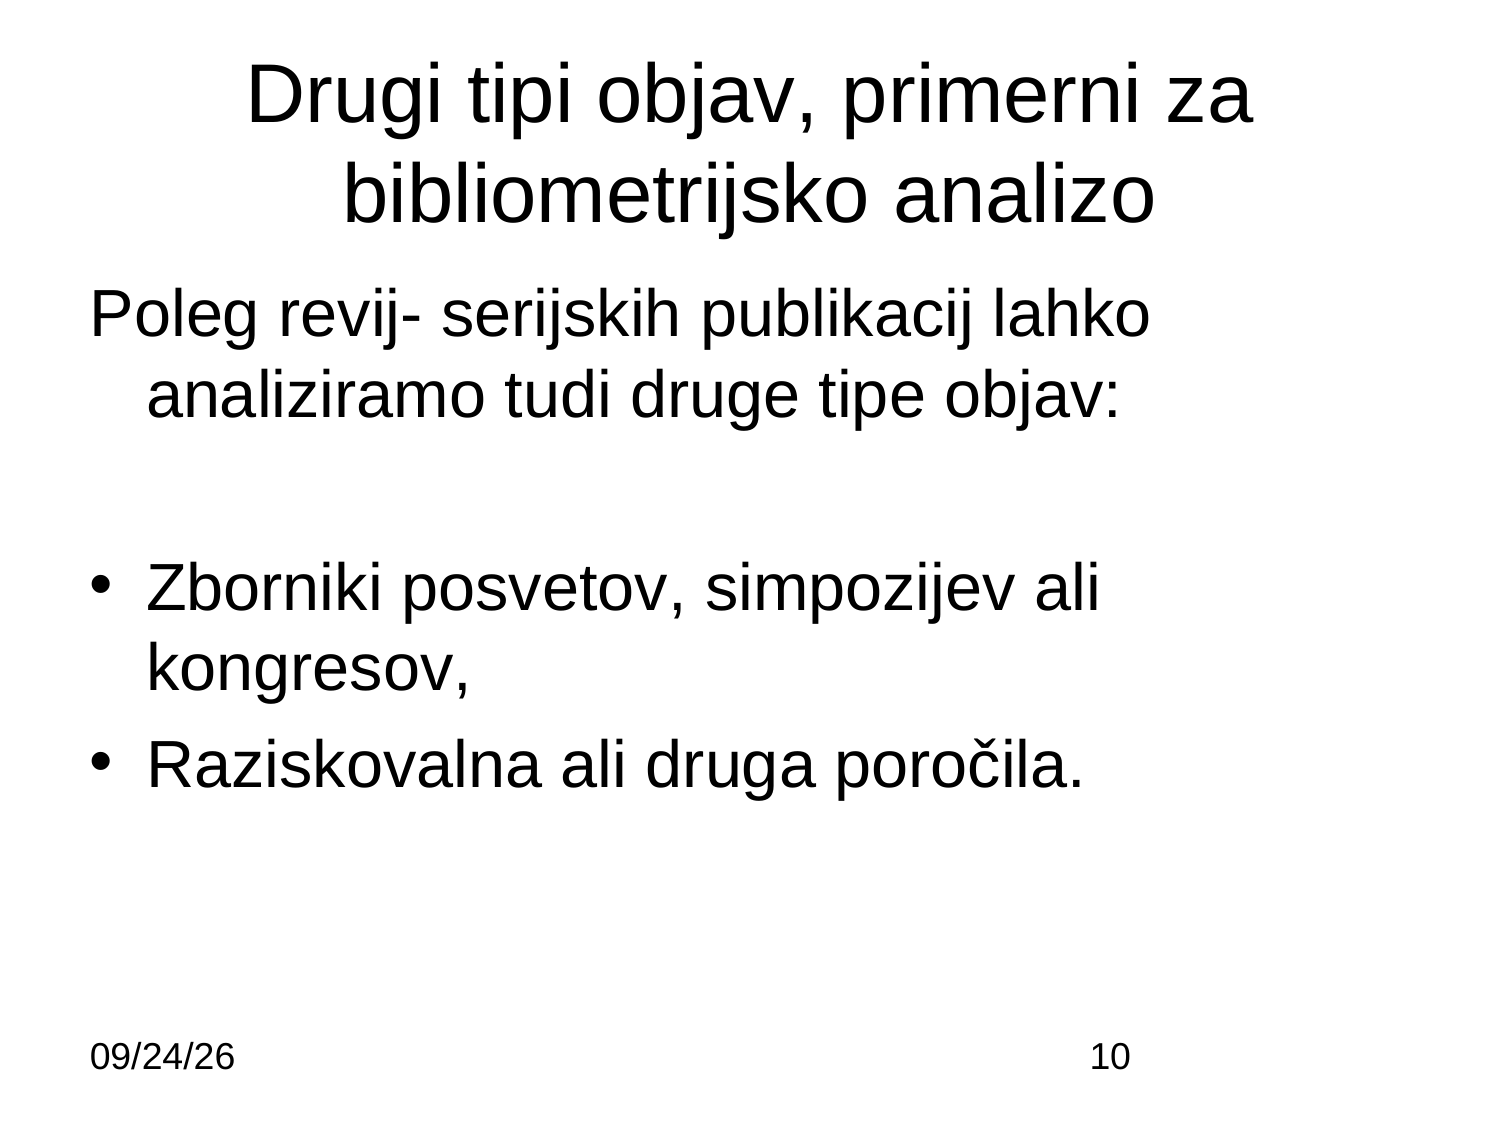

# Drugi tipi objav, primerni za bibliometrijsko analizo
Poleg revij- serijskih publikacij lahko analiziramo tudi druge tipe objav:
Zborniki posvetov, simpozijev ali kongresov,
Raziskovalna ali druga poročila.
10